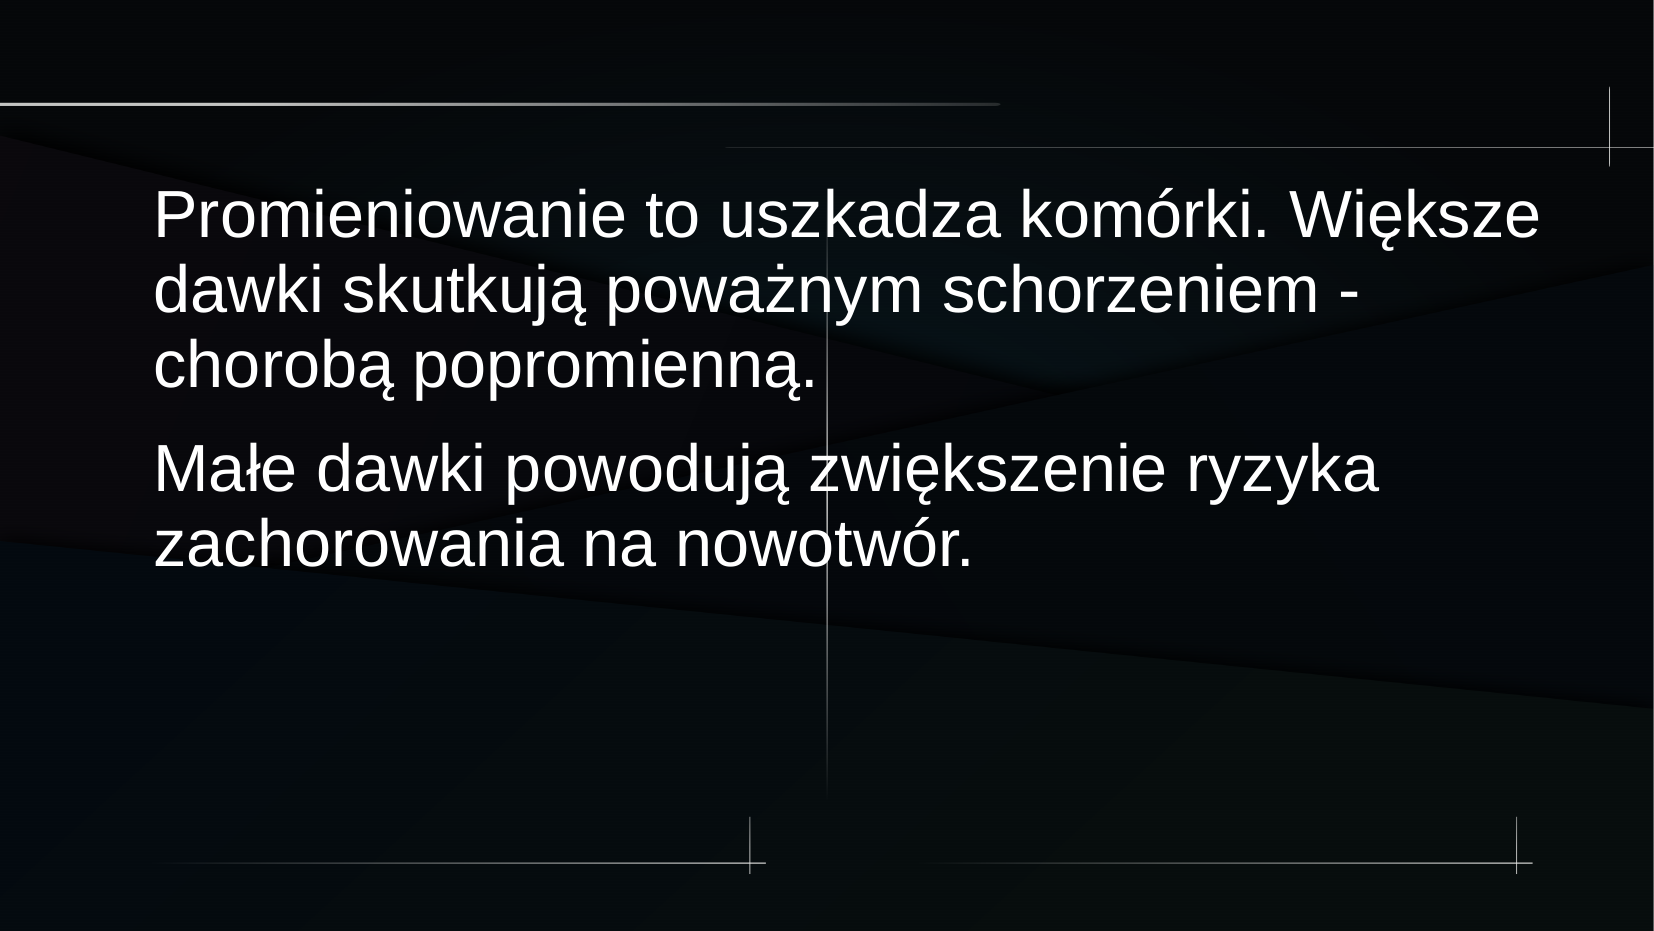

# Promieniowanie to uszkadza komórki. Większe dawki skutkują poważnym schorzeniem - chorobą popromienną.
Małe dawki powodują zwiększenie ryzyka zachorowania na nowotwór.